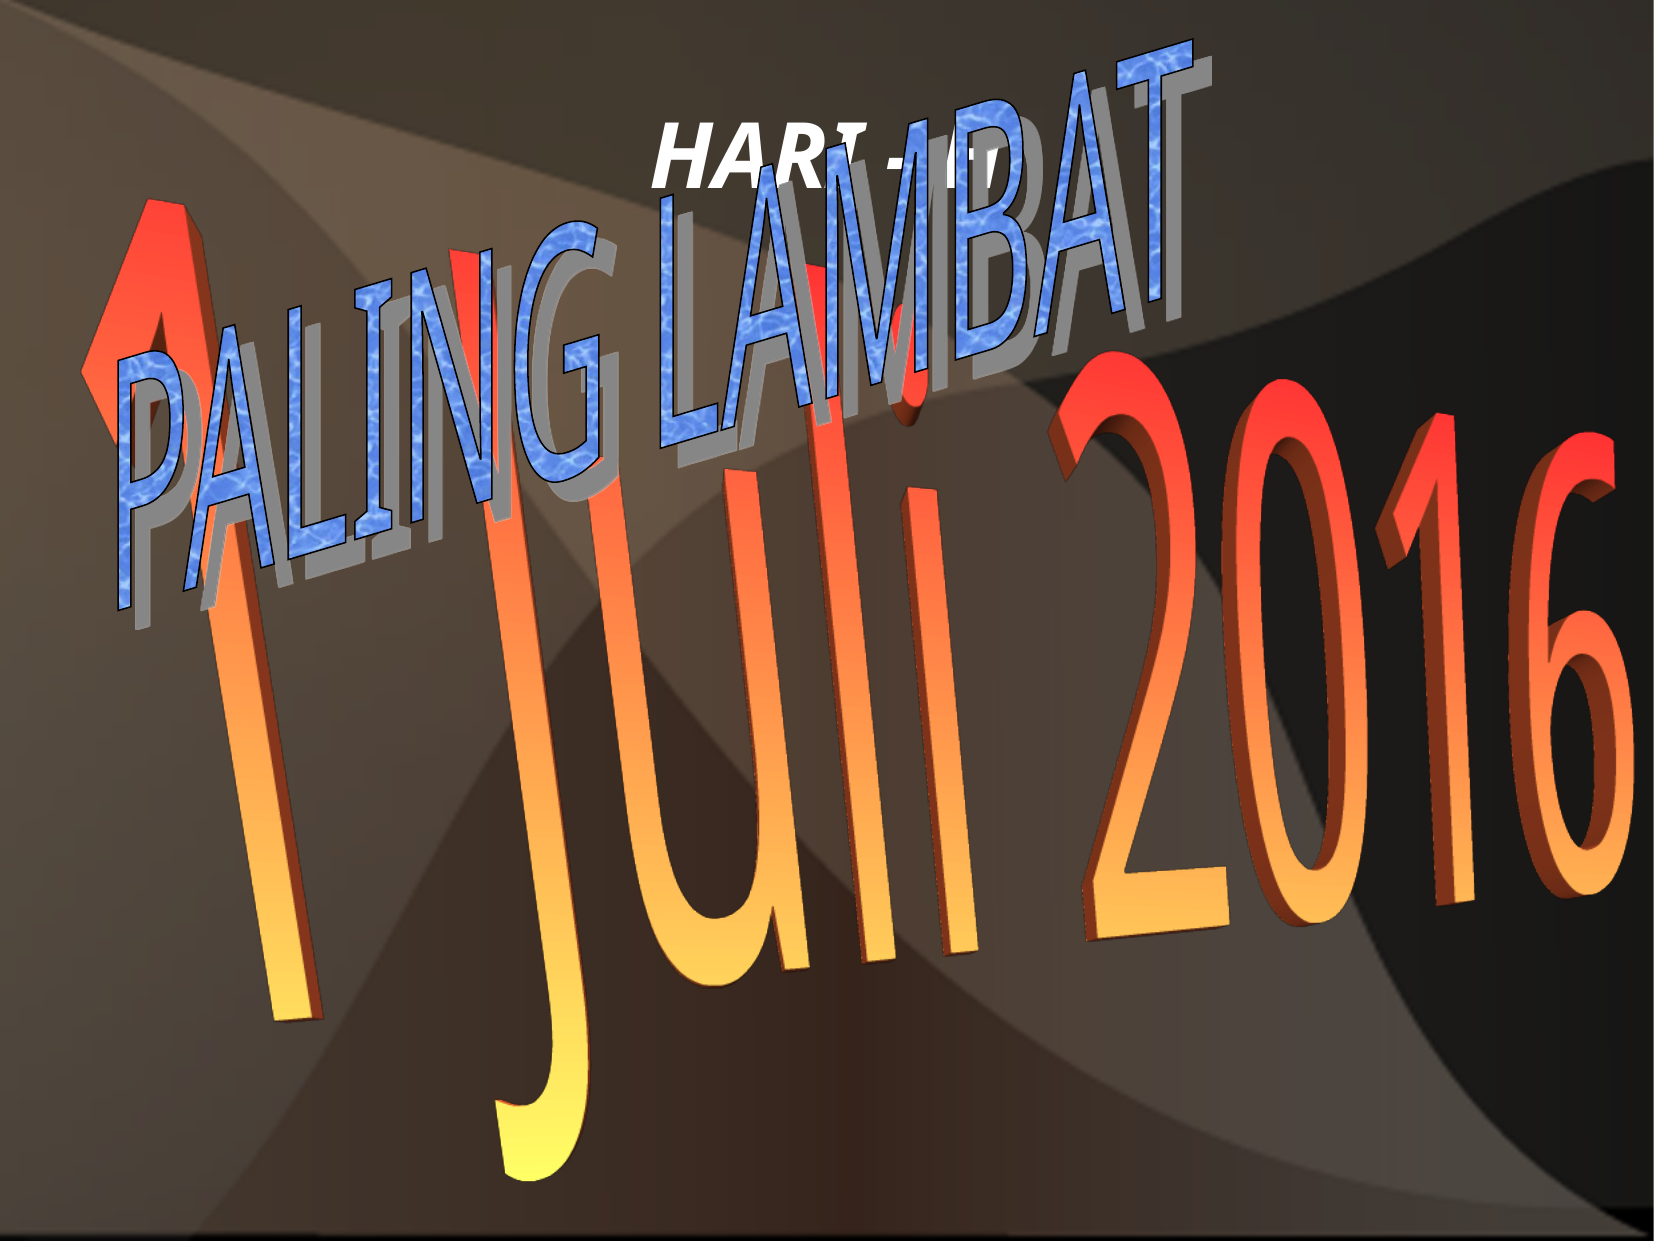

PALING LAMBAT
# HARI - H
1 Juli 2016